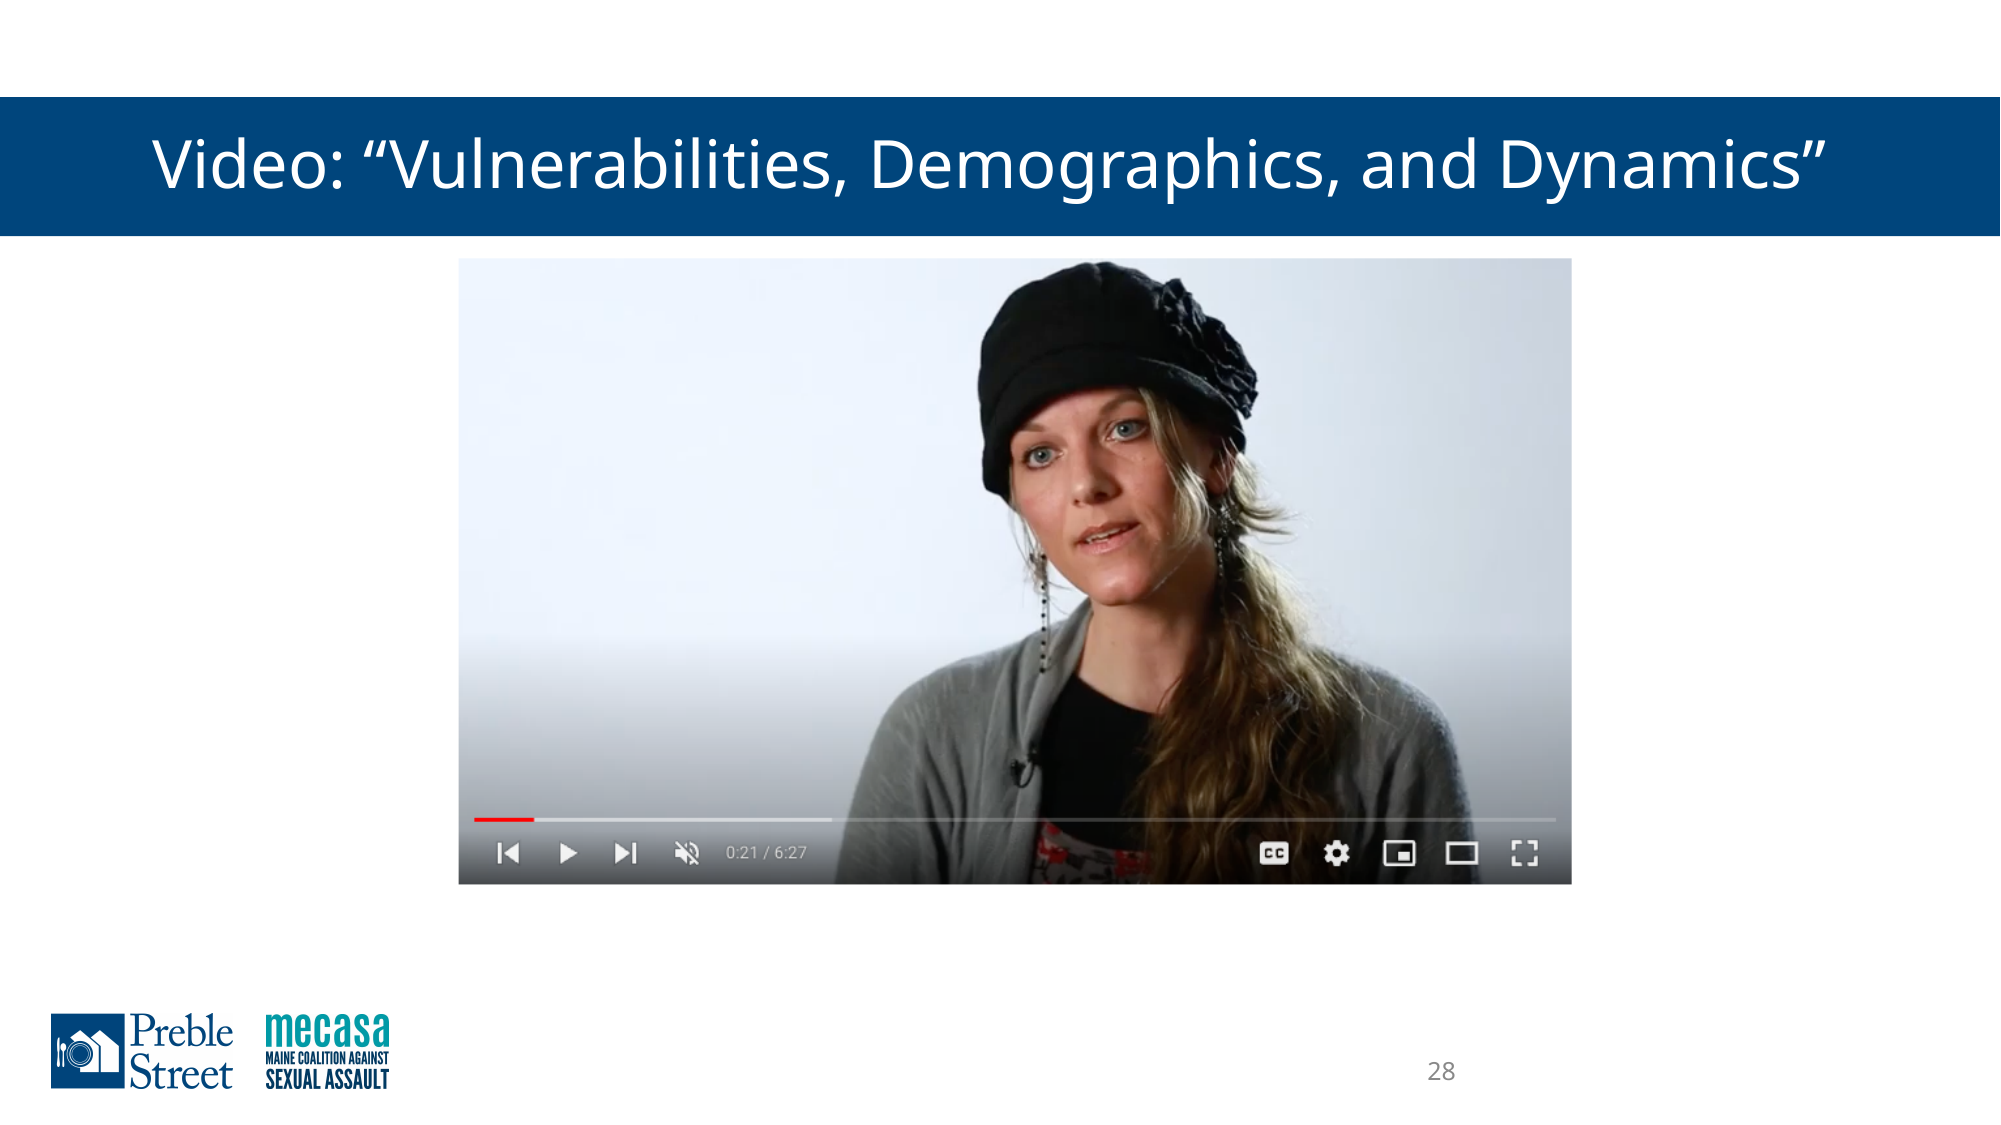

# Video: “Vulnerabilities, Demographics, and Dynamics”
27